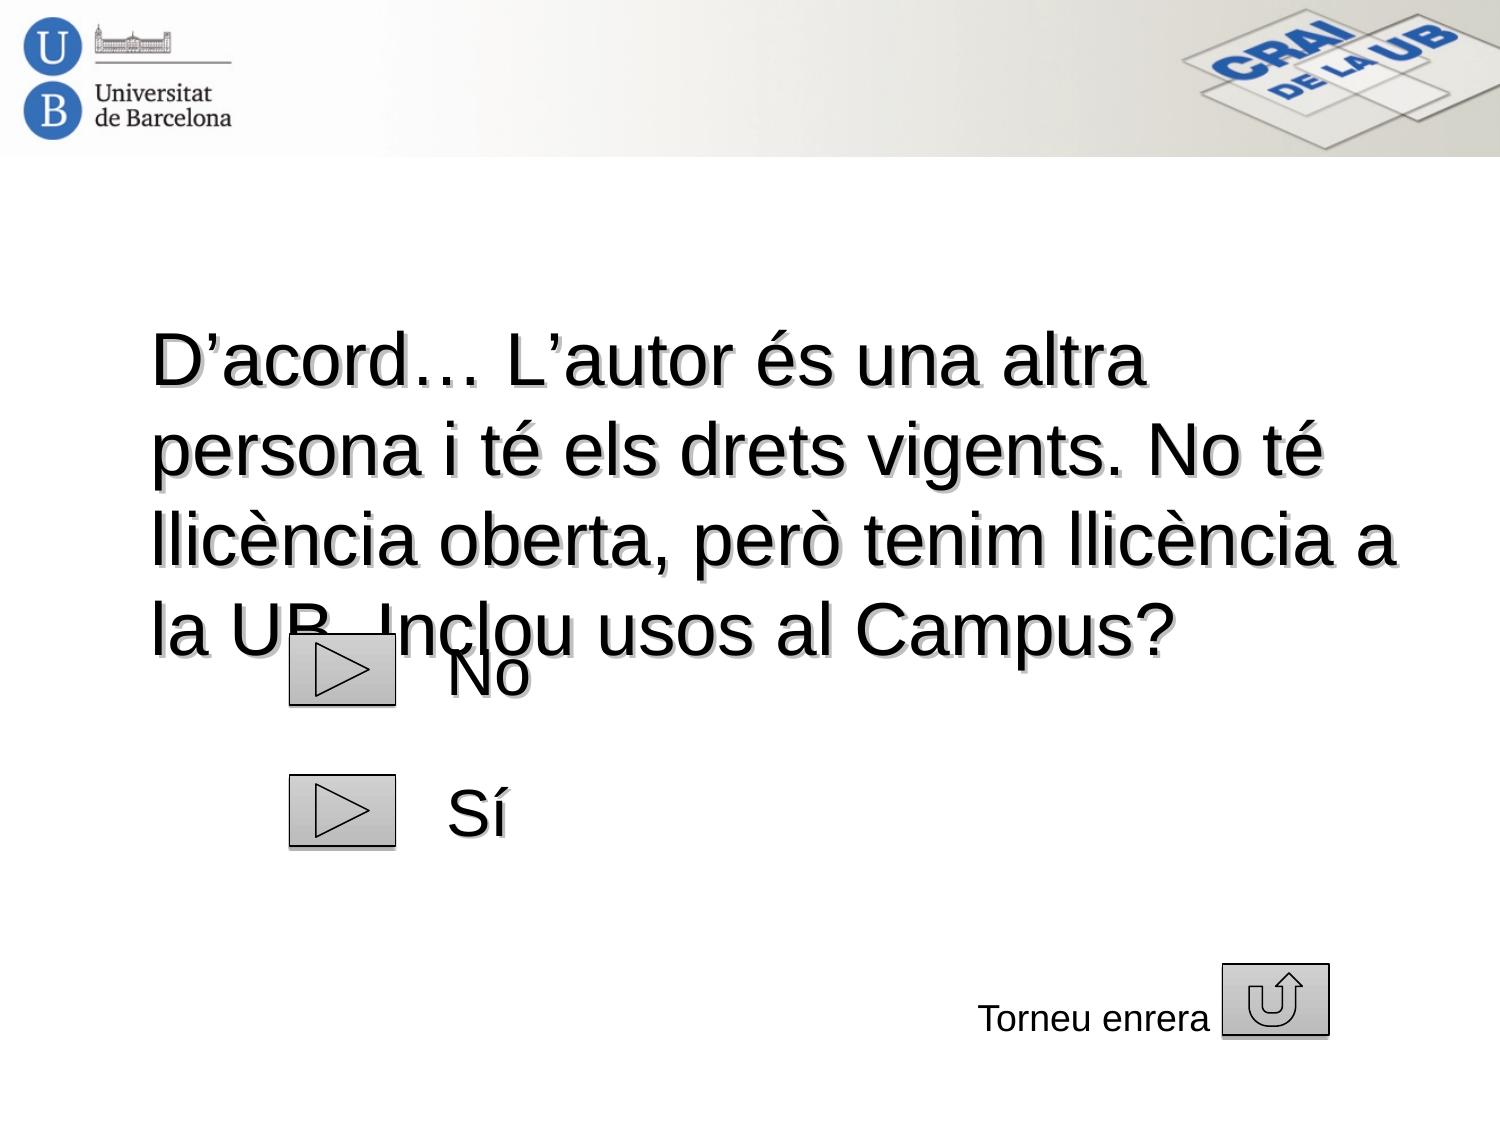

# D’acord… L’autor és una altra persona i té els drets vigents. No té llicència oberta, però tenim llicència a la UB. Inclou usos al Campus?
No
Sí
Torneu enrera